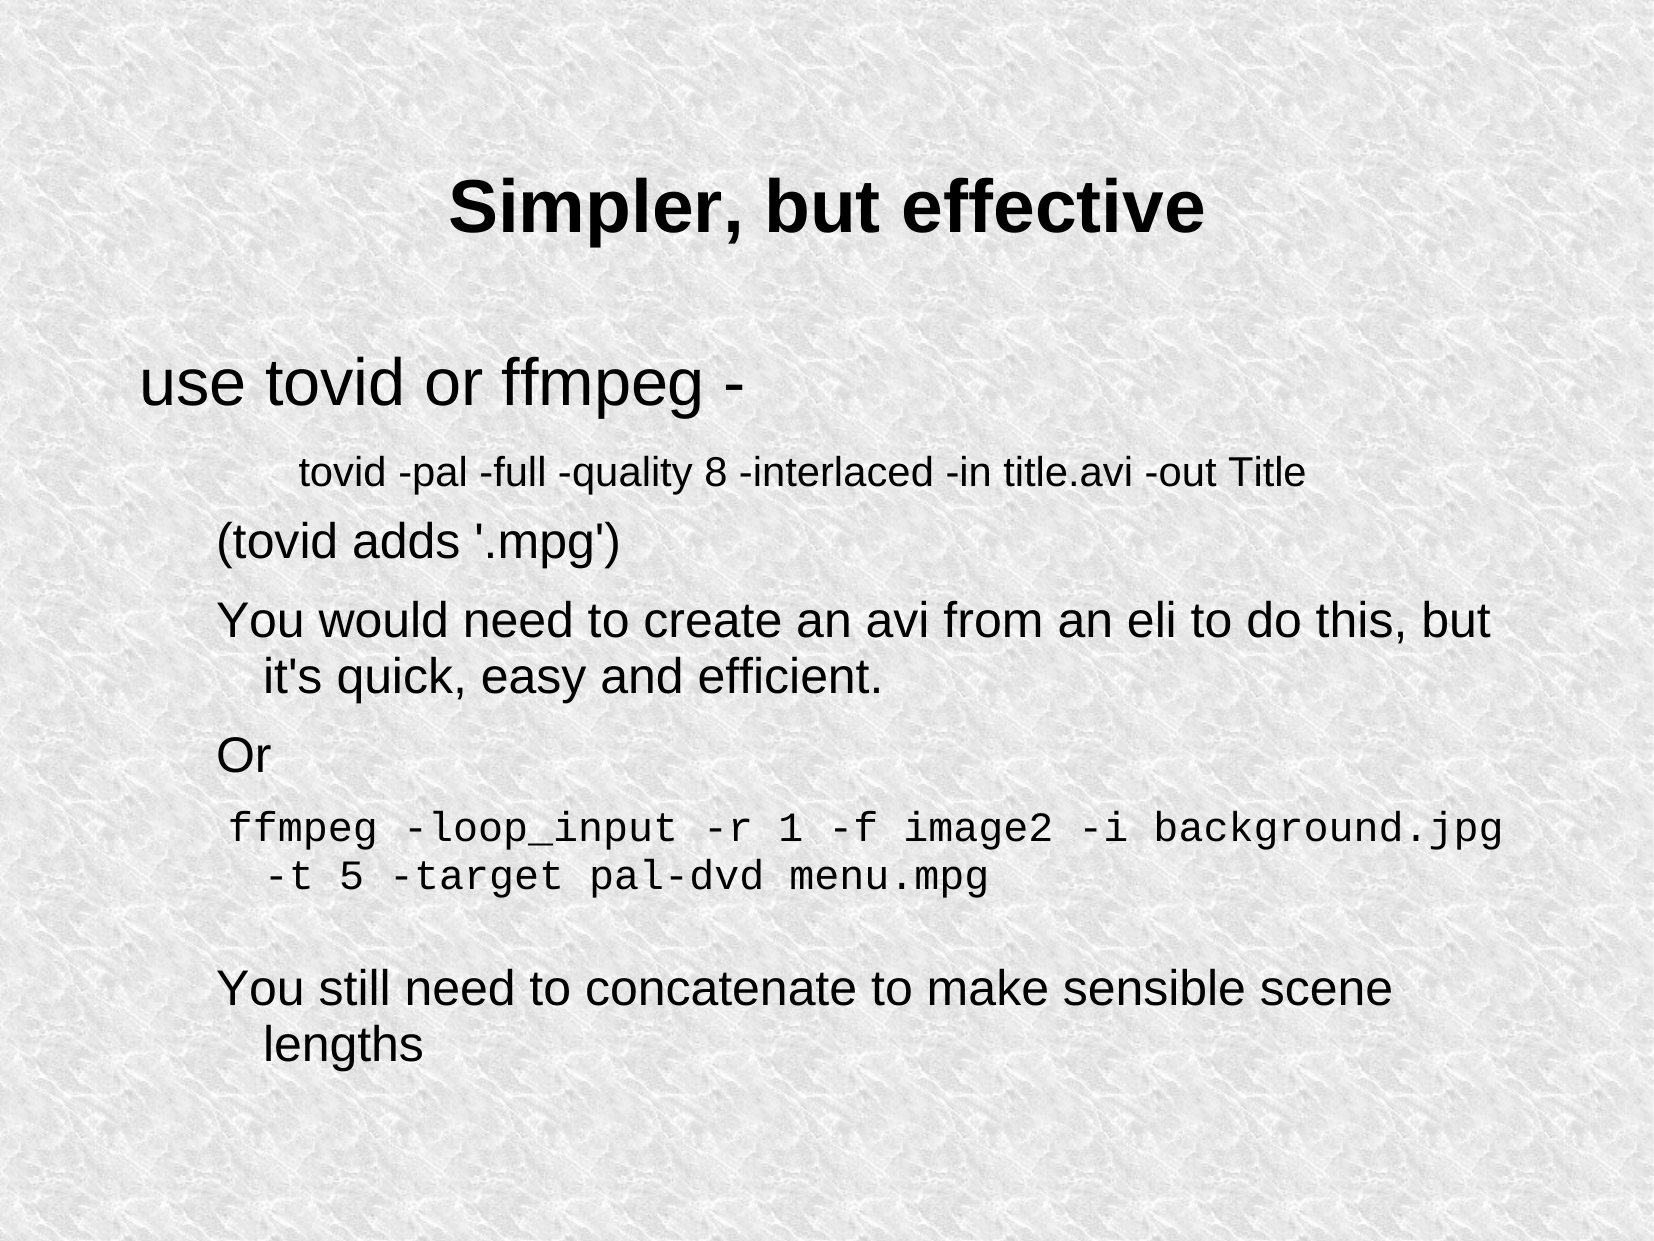

# Simpler, but effective
use tovid or ffmpeg -
tovid -pal -full -quality 8 -interlaced -in title.avi -out Title
(tovid adds '.mpg')
You would need to create an avi from an eli to do this, but it's quick, easy and efficient.
Or
ffmpeg -loop_input -r 1 -f image2 -i background.jpg -t 5 -target pal-dvd menu.mpg
You still need to concatenate to make sensible scene lengths